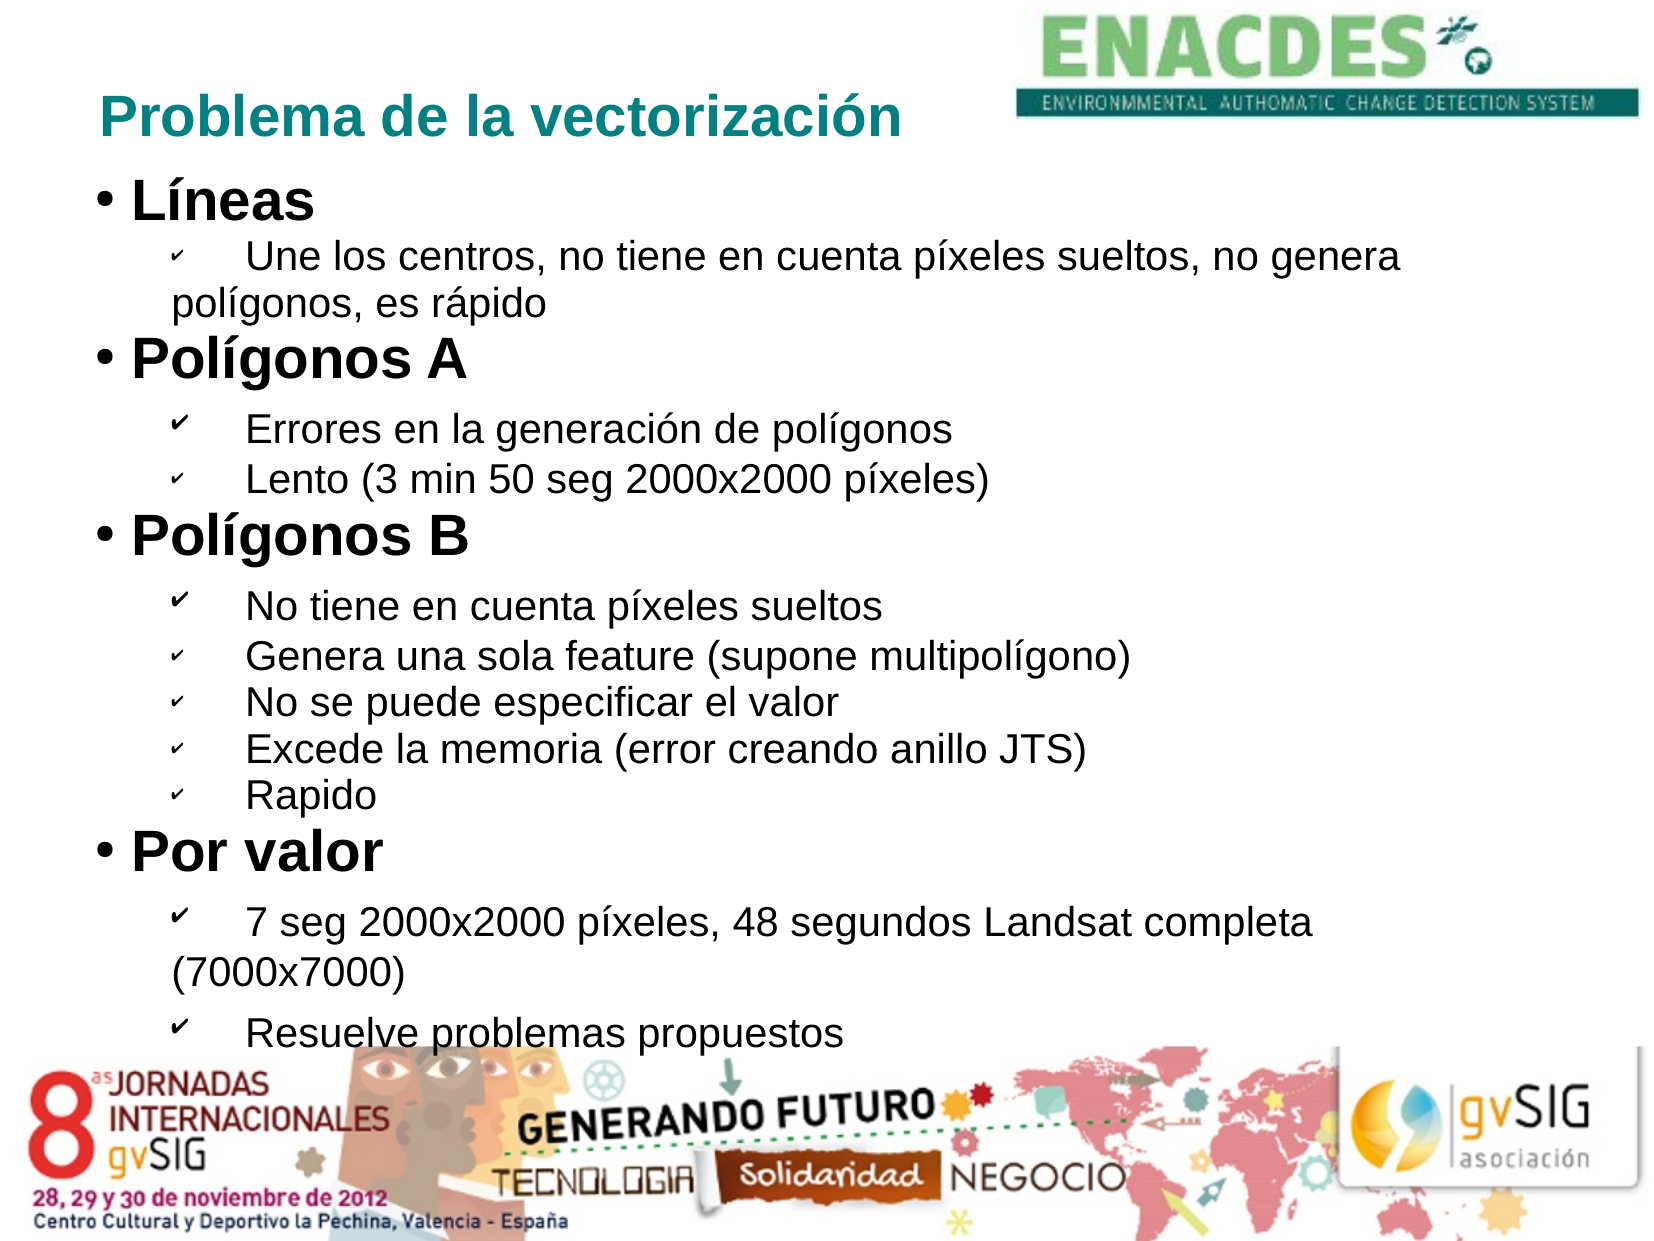

Problema de la vectorización
# Líneas
	Une los centros, no tiene en cuenta píxeles sueltos, no genera polígonos, es rápido
 Polígonos A
	Errores en la generación de polígonos
	Lento (3 min 50 seg 2000x2000 píxeles)
 Polígonos B
	No tiene en cuenta píxeles sueltos
	Genera una sola feature (supone multipolígono)
	No se puede especificar el valor
	Excede la memoria (error creando anillo JTS)
	Rapido
 Por valor
	7 seg 2000x2000 píxeles, 48 segundos Landsat completa (7000x7000)
	Resuelve problemas propuestos